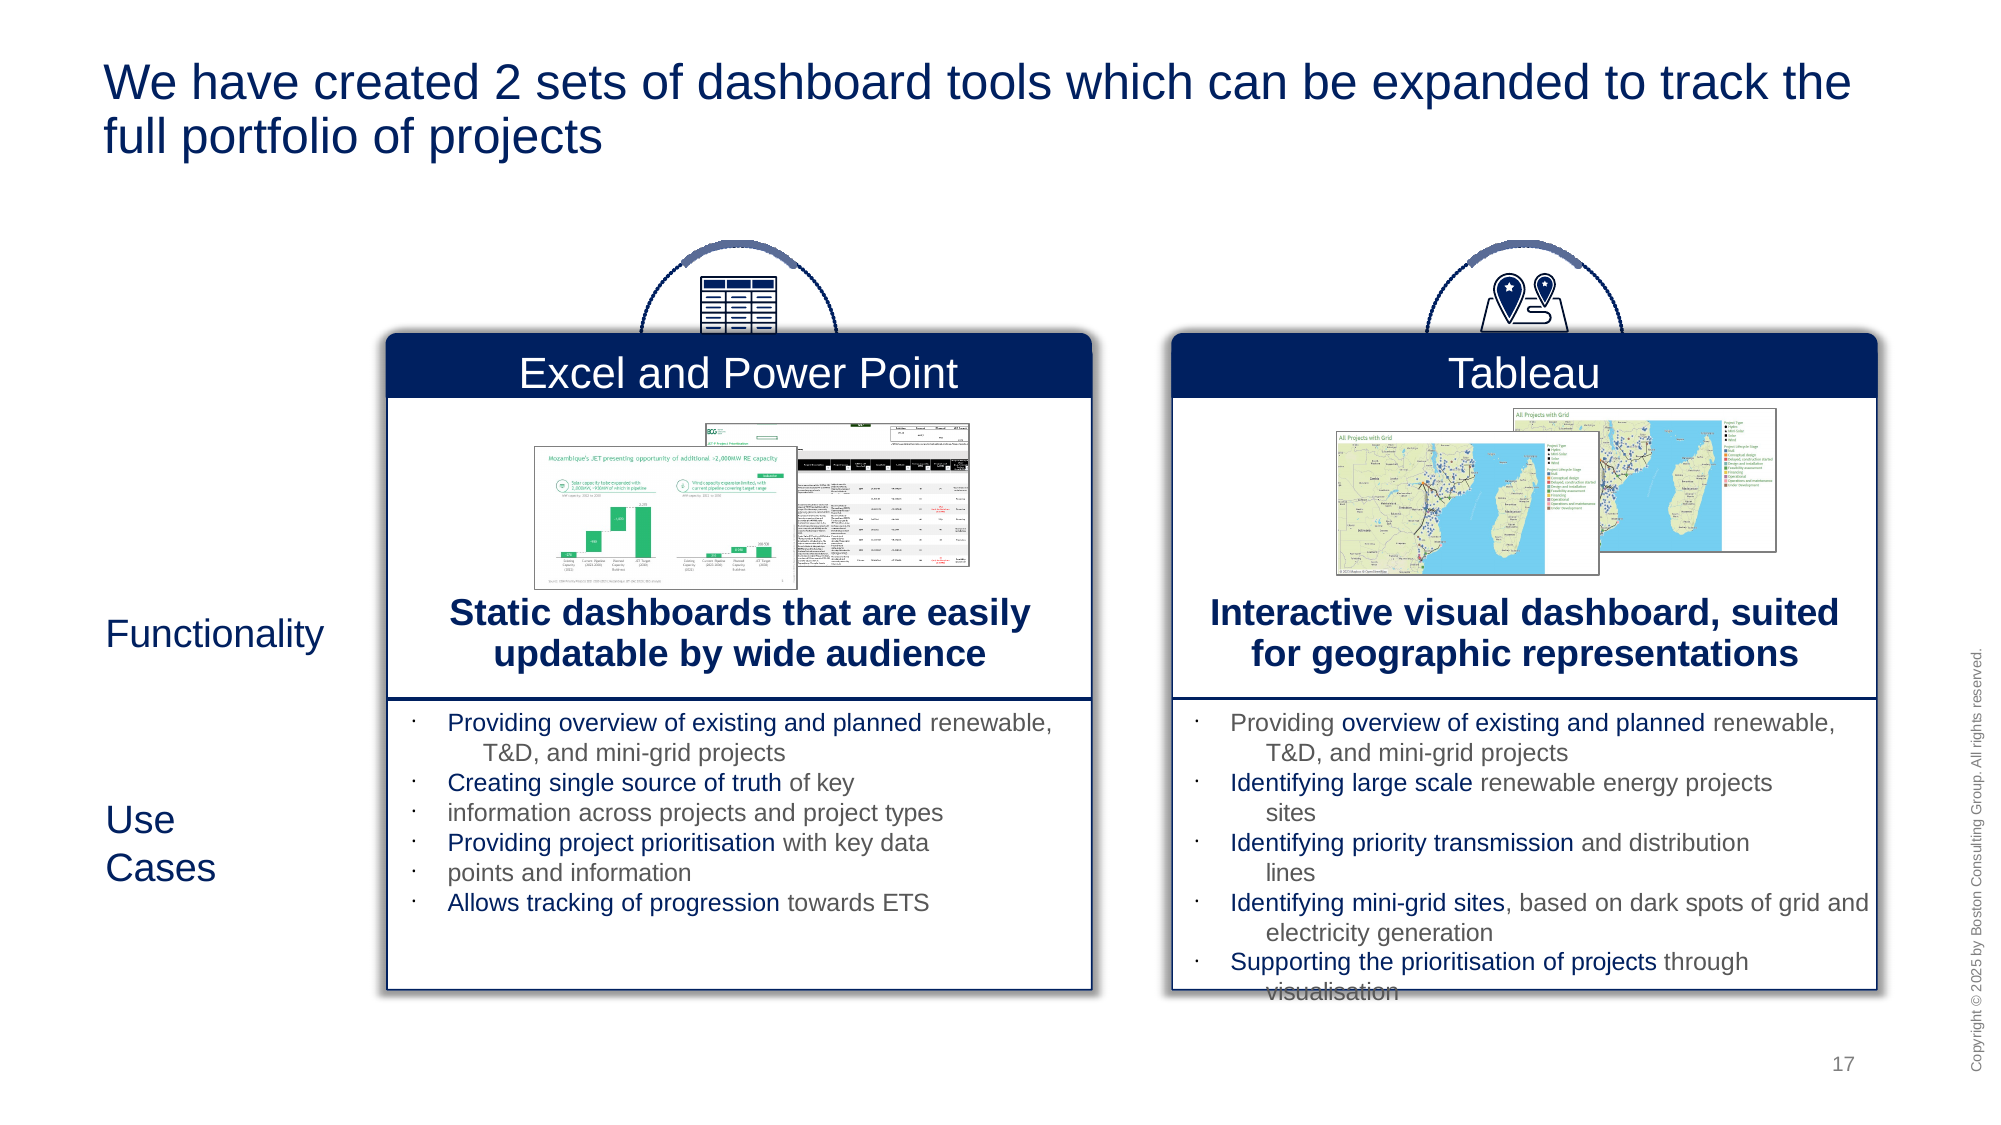

# We have created 2 sets of dashboard tools which can be expanded to track the full portfolio of projects
Excel and Power Point
Tableau
Excel and PowerPoint
Tableau
Static dashboards that are easily updatable by wide audience
Interactive visual dashboard, suited for geographic representations
Functionality
Use Cases
Providing overview of existing and planned renewable, T&D, and mini-grid projects
Creating single source of truth of key
information across projects and project types
Providing project prioritisation with key data
points and information
Allows tracking of progression towards ETS
Providing overview of existing and planned renewable, T&D, and mini-grid projects
Identifying large scale renewable energy projects sites
Identifying priority transmission and distribution lines
Identifying mini-grid sites, based on dark spots of grid and electricity generation
Supporting the prioritisation of projects through visualisation